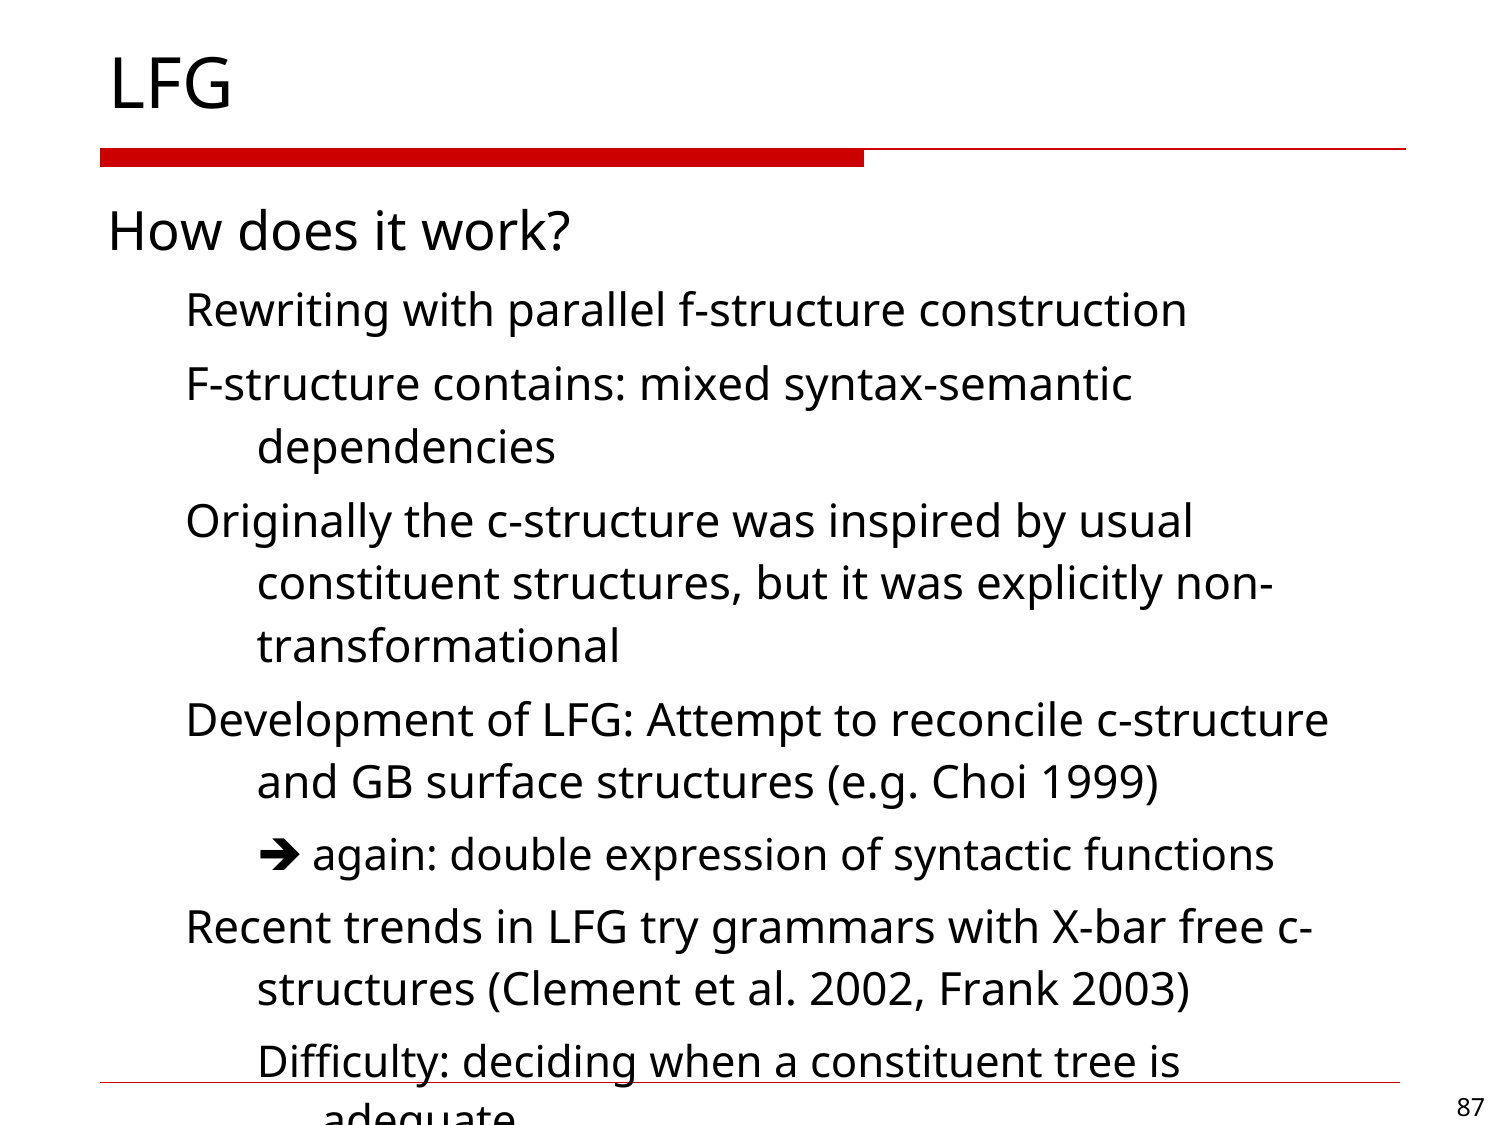

# LFG
How does it work?
Rewriting with parallel f-structure construction
F-structure contains: mixed syntax-semantic dependencies
Originally the c-structure was inspired by usual constituent structures, but it was explicitly non-transformational
Development of LFG: Attempt to reconcile c-structure and GB surface structures (e.g. Choi 1999)
 again: double expression of syntactic functions
Recent trends in LFG try grammars with X-bar free c-structures (Clement et al. 2002, Frank 2003)
Difficulty: deciding when a constituent tree is adequate.
87